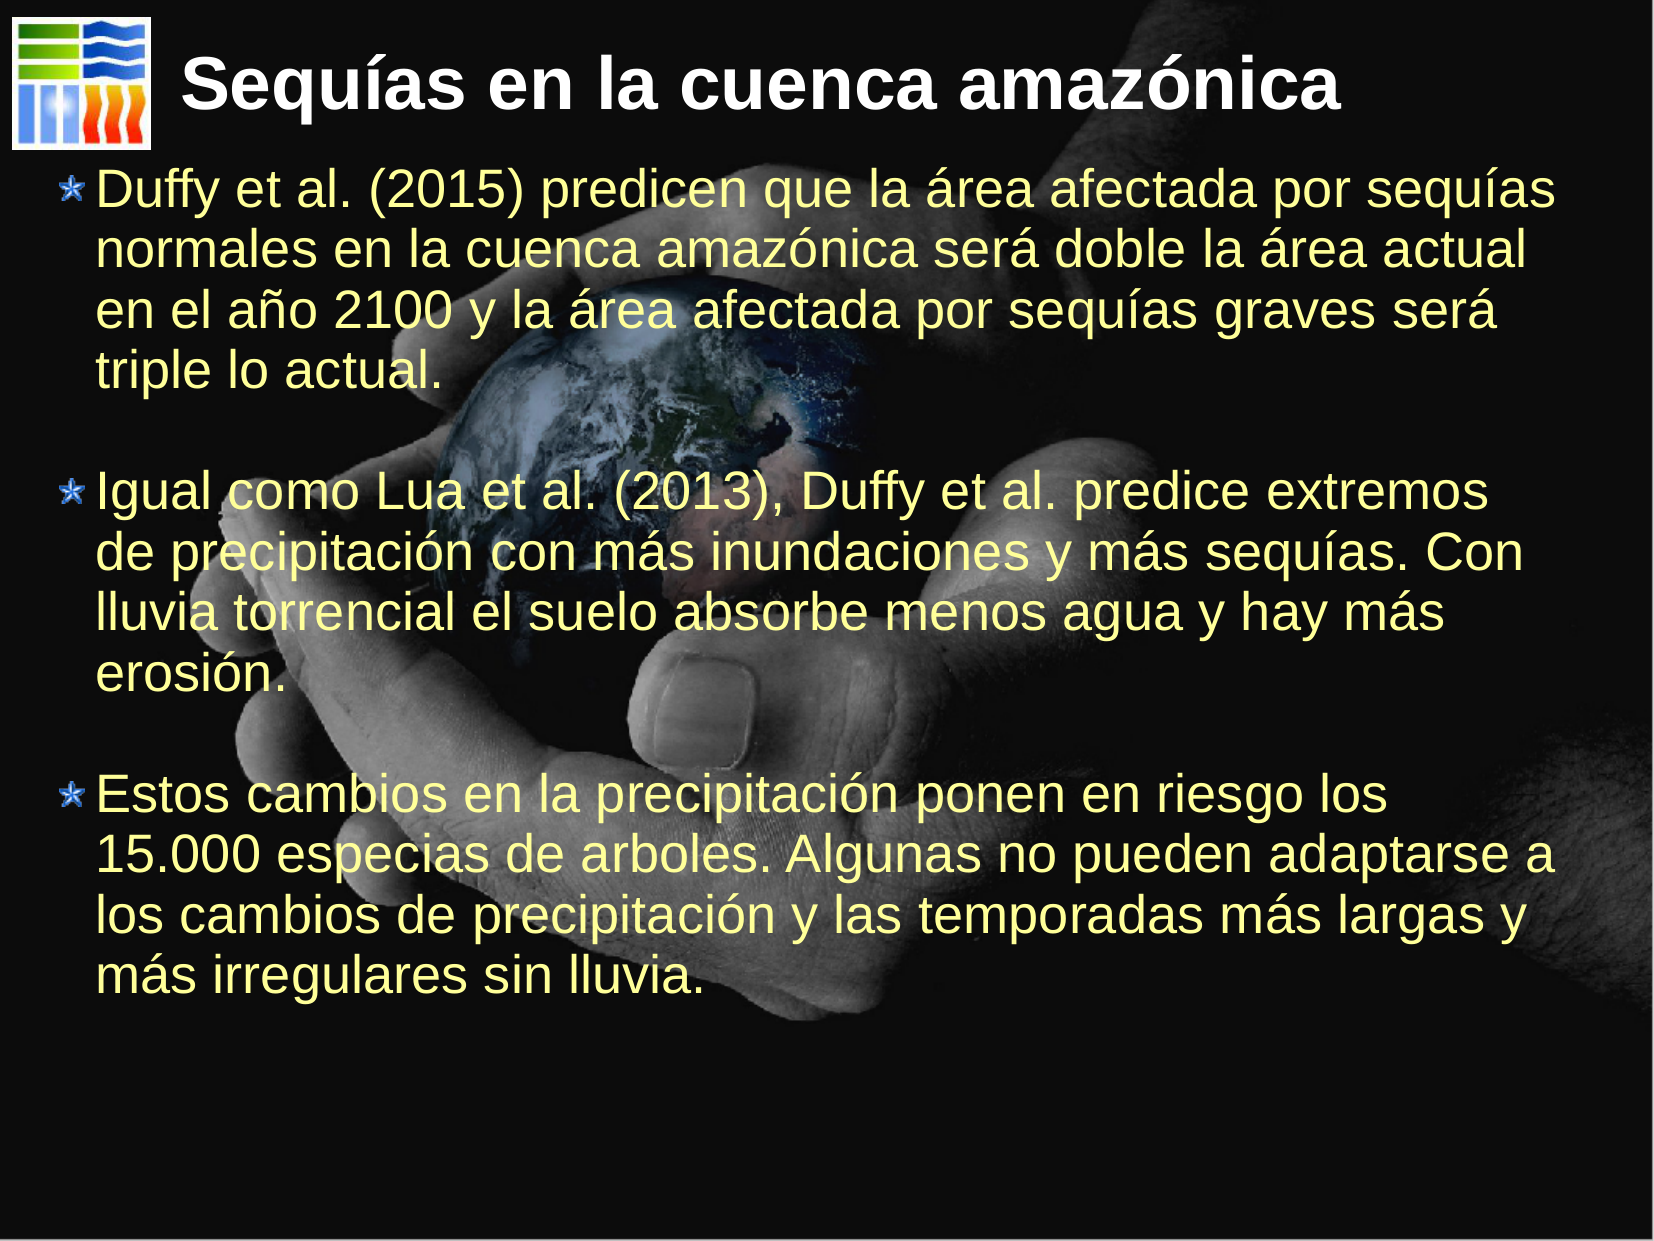

Sequías en la cuenca amazónica
Duffy et al. (2015) predicen que la área afectada por sequías normales en la cuenca amazónica será doble la área actual en el año 2100 y la área afectada por sequías graves será triple lo actual.
Igual como Lua et al. (2013), Duffy et al. predice extremos de precipitación con más inundaciones y más sequías. Con lluvia torrencial el suelo absorbe menos agua y hay más erosión.
Estos cambios en la precipitación ponen en riesgo los 15.000 especias de arboles. Algunas no pueden adaptarse a los cambios de precipitación y las temporadas más largas y más irregulares sin lluvia.